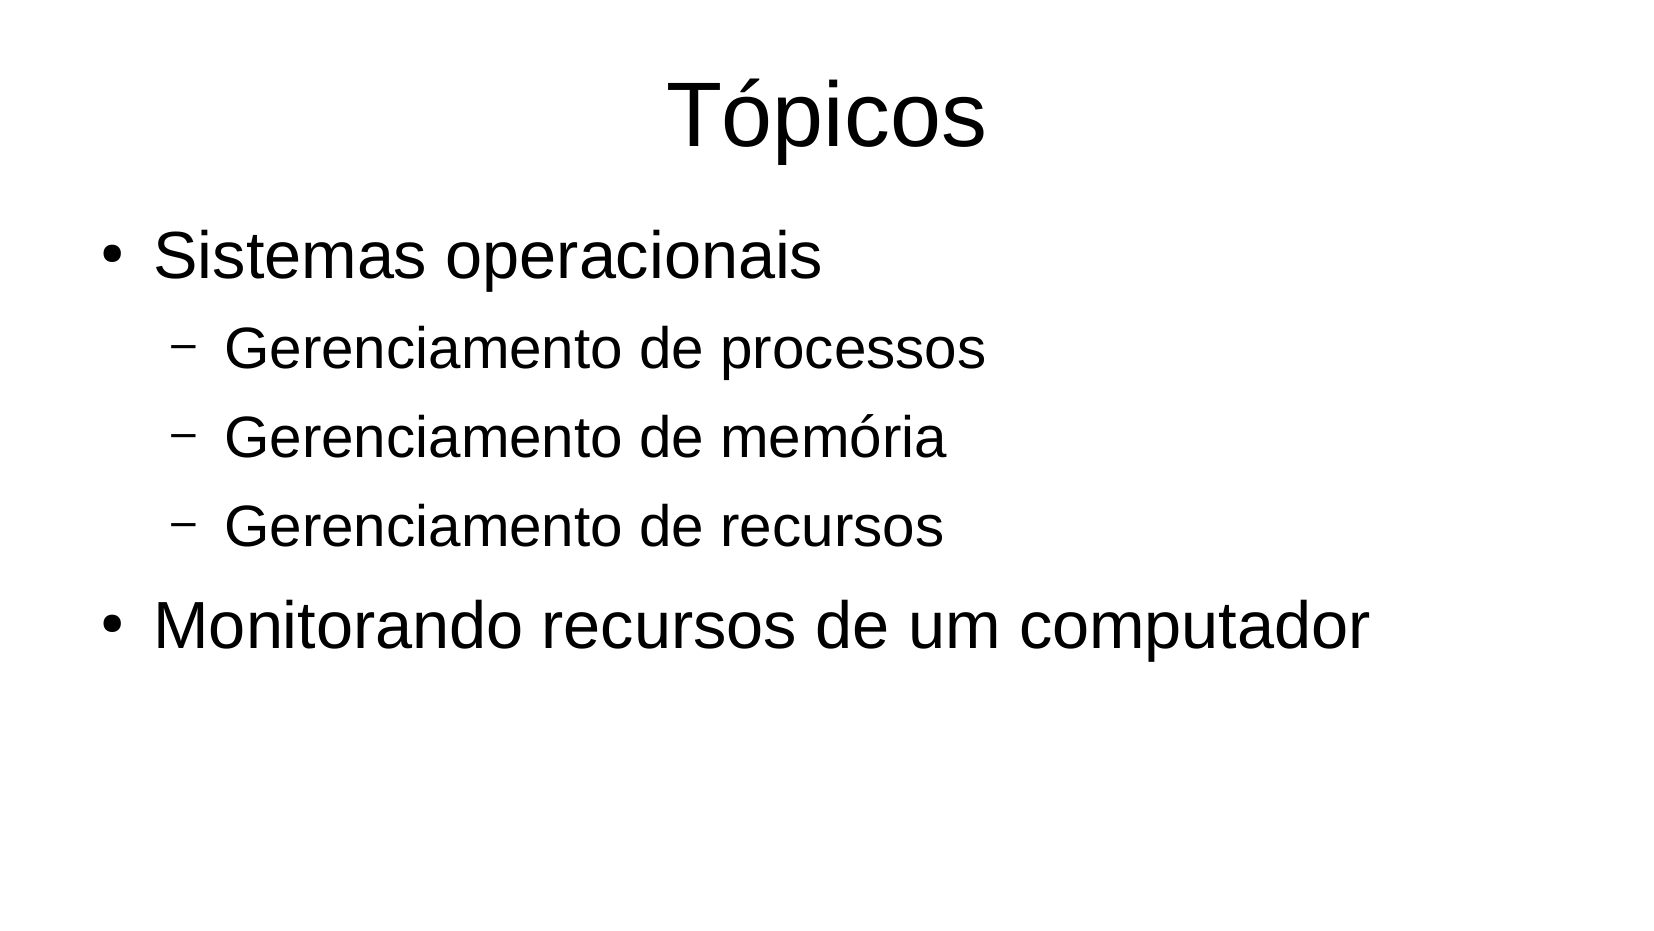

# Tópicos
Sistemas operacionais
Gerenciamento de processos
Gerenciamento de memória
Gerenciamento de recursos
Monitorando recursos de um computador